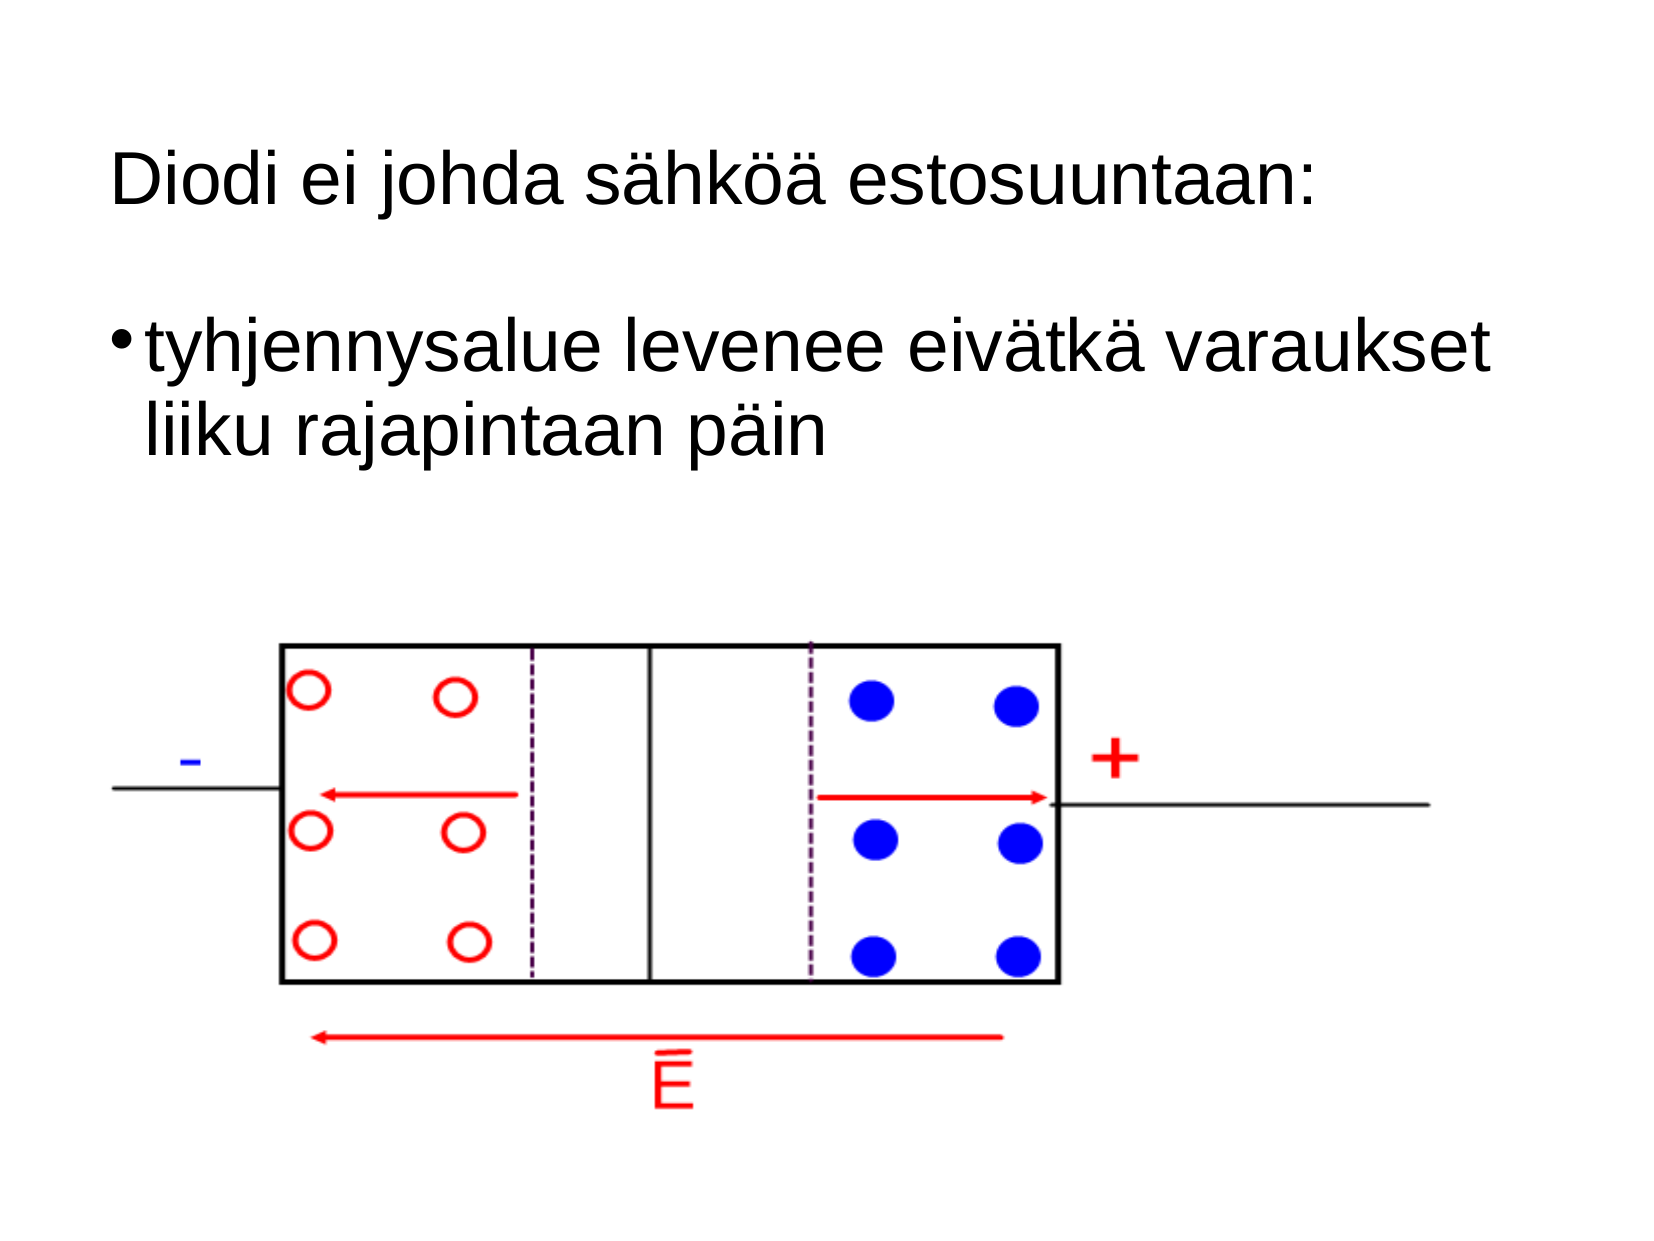

Diodi ei johda sähköä estosuuntaan:
tyhjennysalue levenee eivätkä varaukset liiku rajapintaan päin